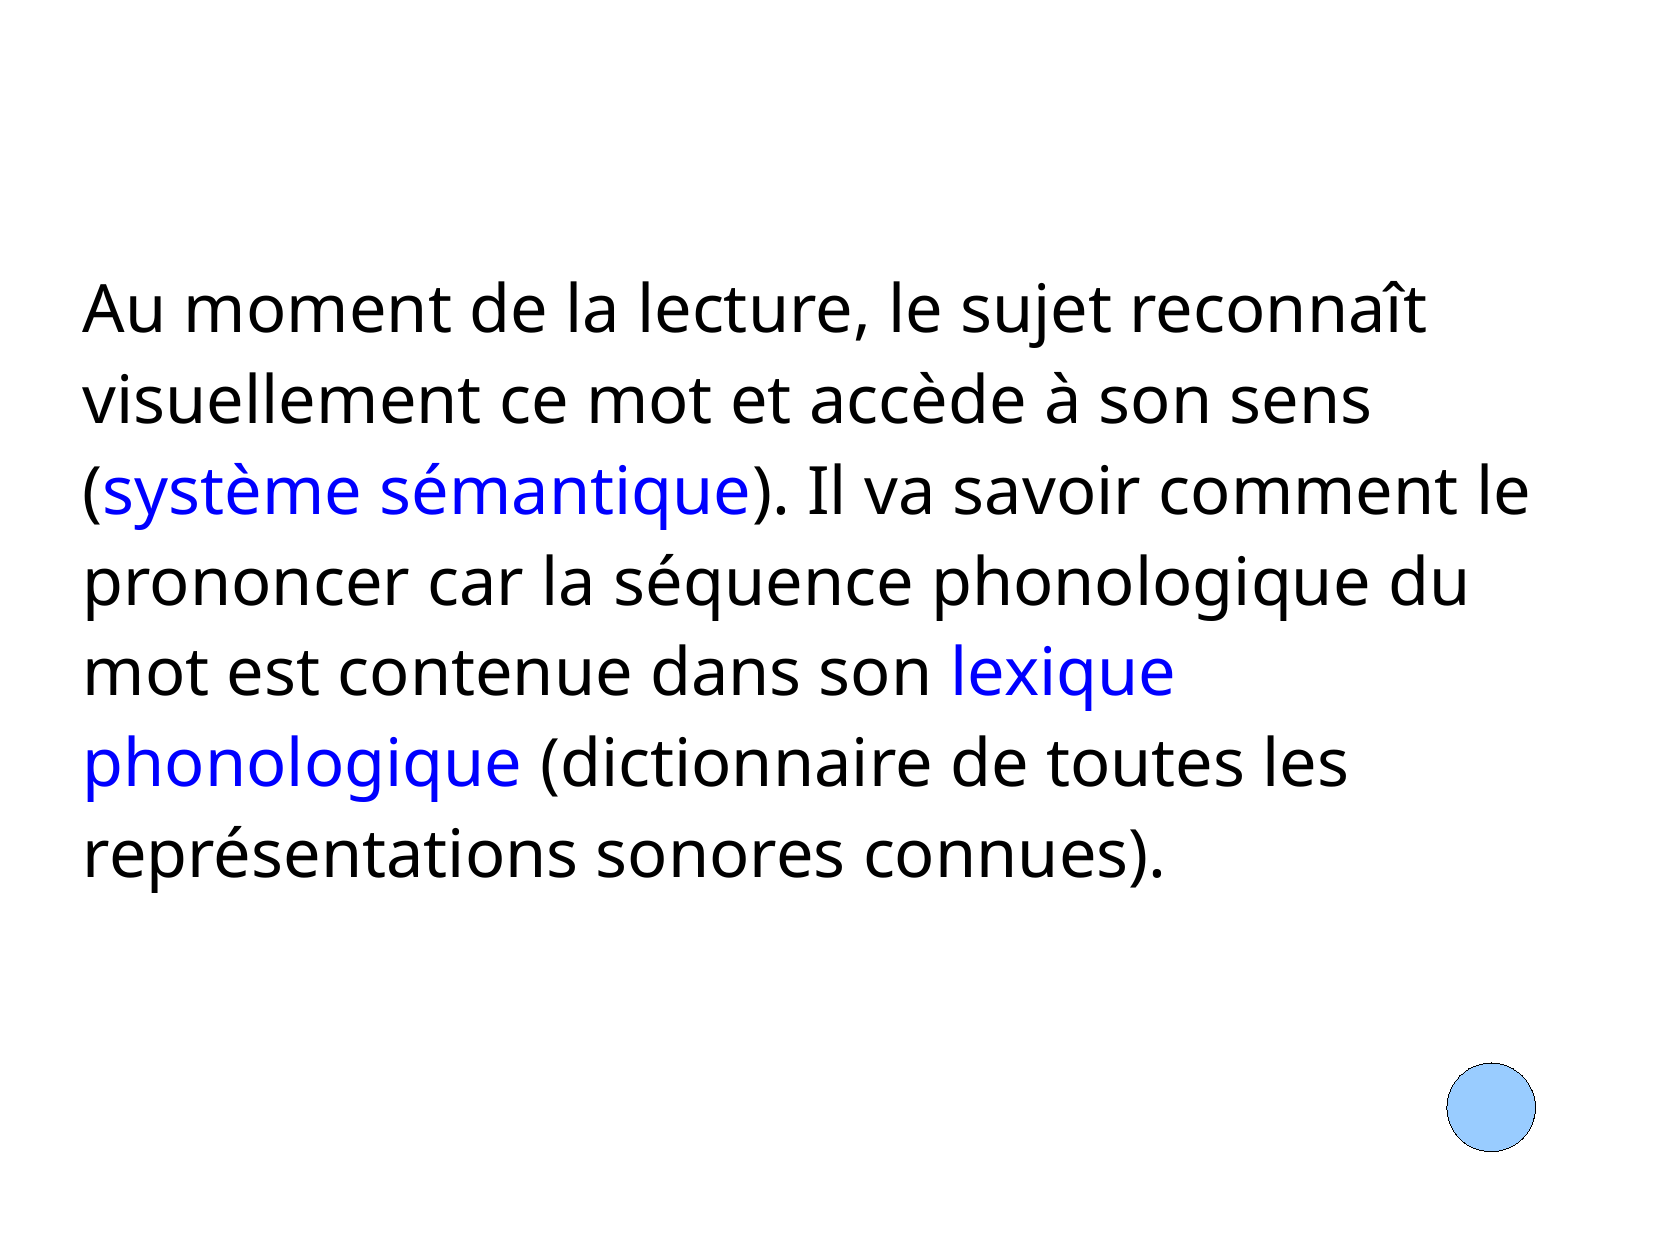

# Au moment de la lecture, le sujet reconnaît visuellement ce mot et accède à son sens (système sémantique). Il va savoir comment le prononcer car la séquence phonologique du mot est contenue dans son lexique phonologique (dictionnaire de toutes les représentations sonores connues).